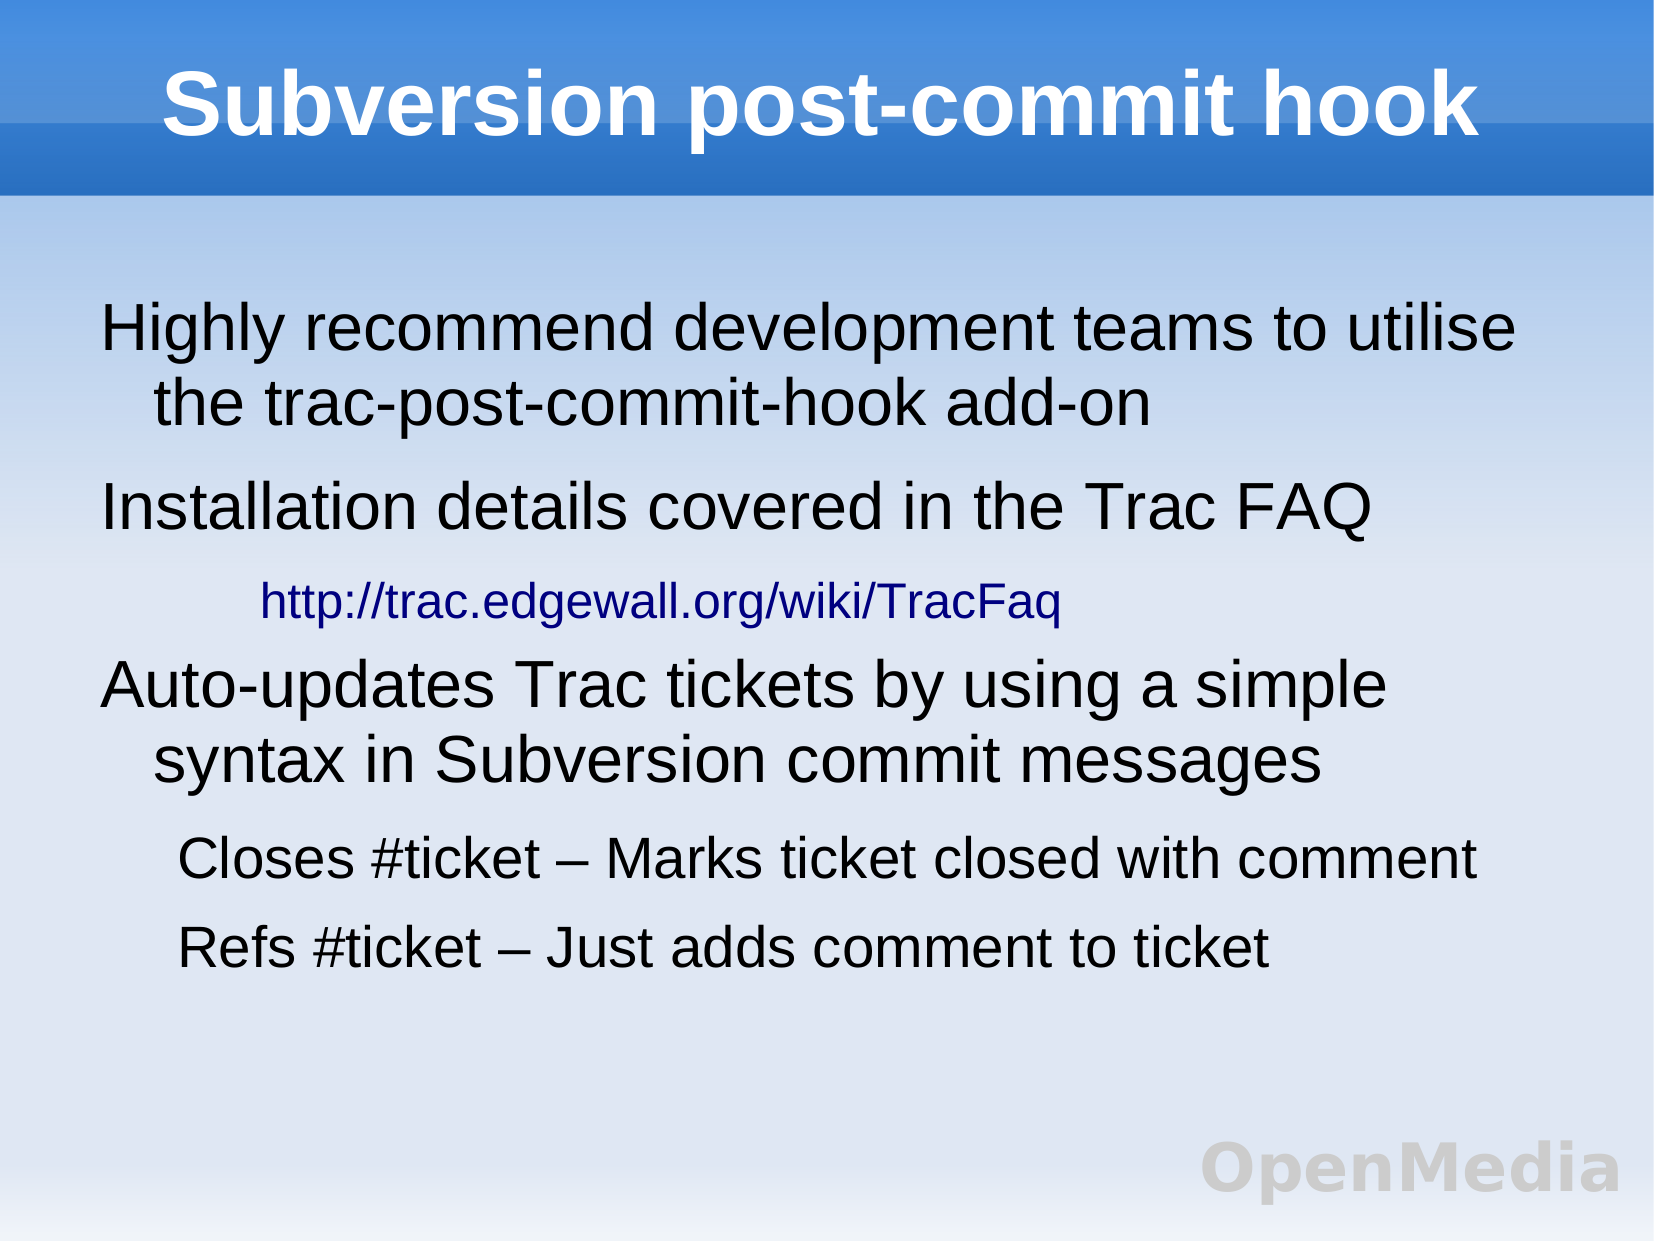

# Subversion post-commit hook
Highly recommend development teams to utilise the trac-post-commit-hook add-on
Installation details covered in the Trac FAQ
http://trac.edgewall.org/wiki/TracFaq
Auto-updates Trac tickets by using a simple syntax in Subversion commit messages
Closes #ticket – Marks ticket closed with comment
Refs #ticket – Just adds comment to ticket
24